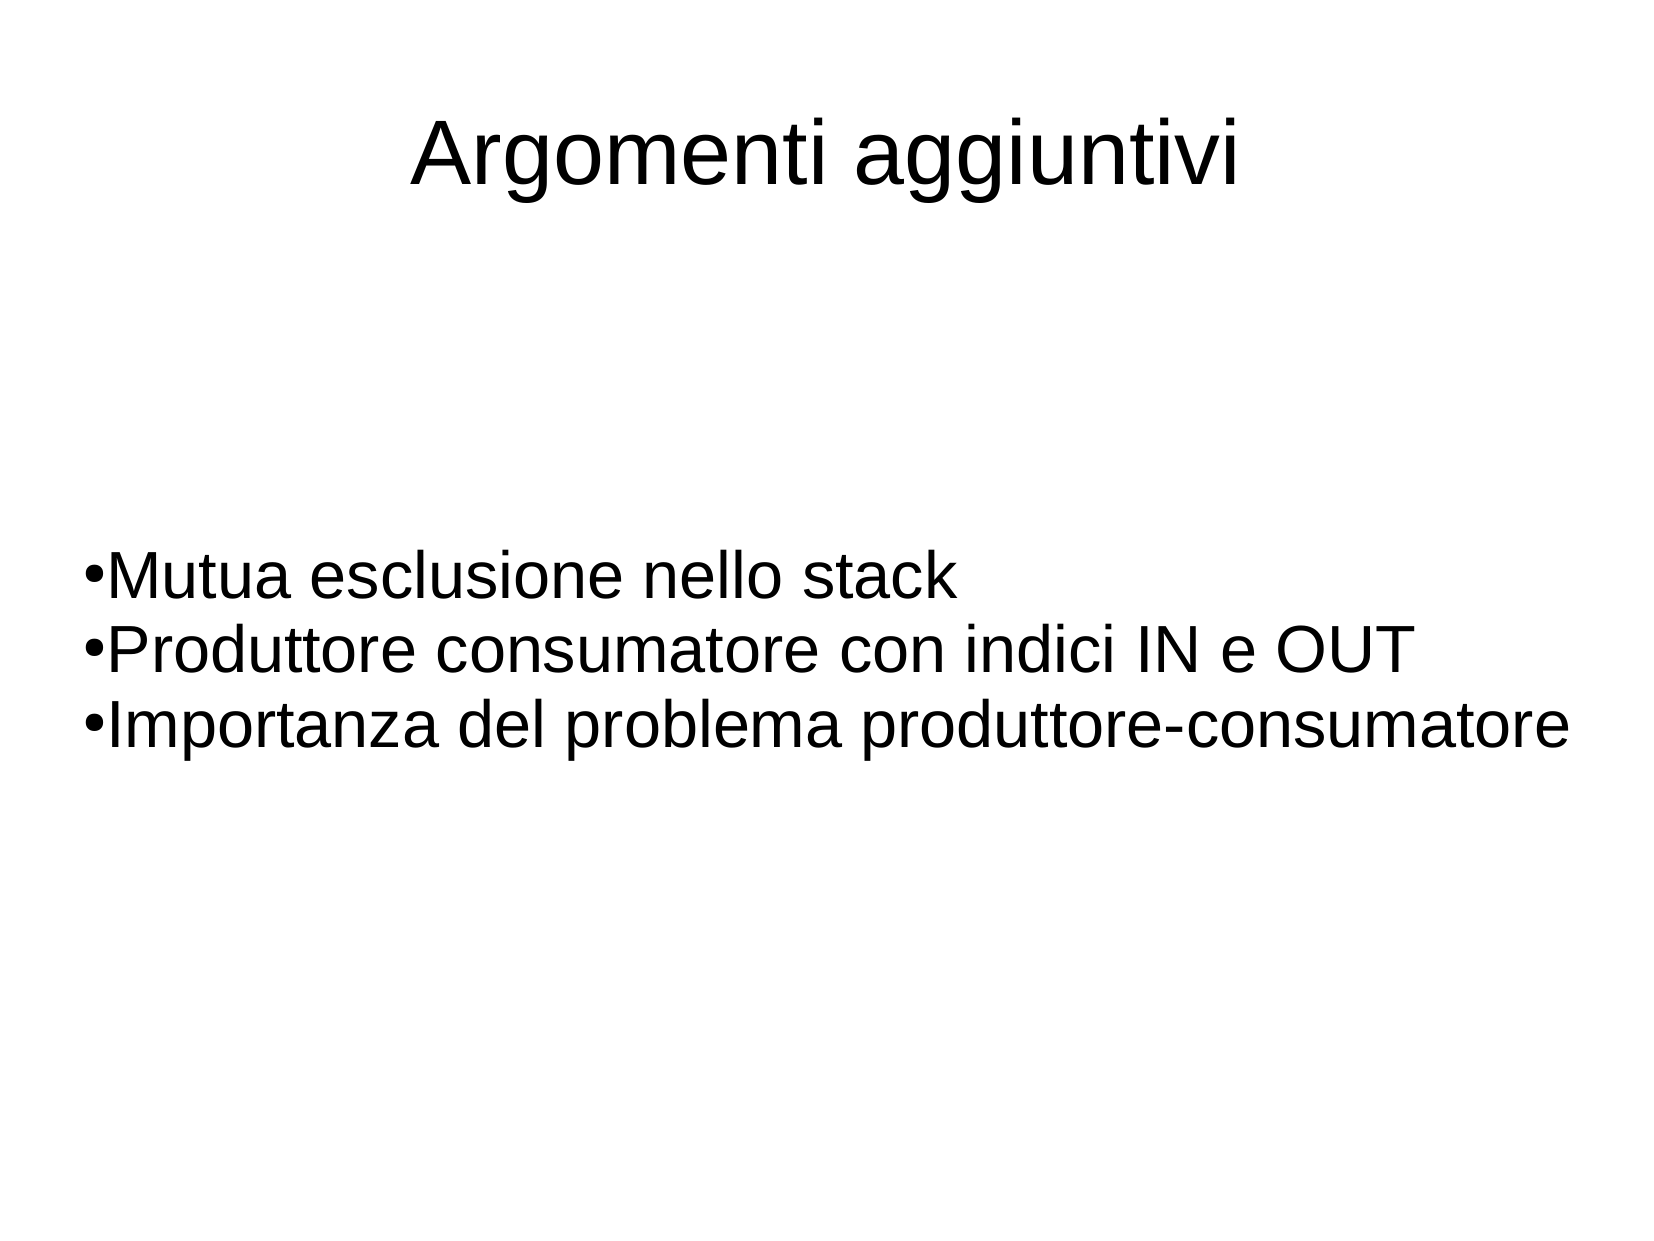

# Argomenti aggiuntivi
Mutua esclusione nello stack
Produttore consumatore con indici IN e OUT
Importanza del problema produttore-consumatore